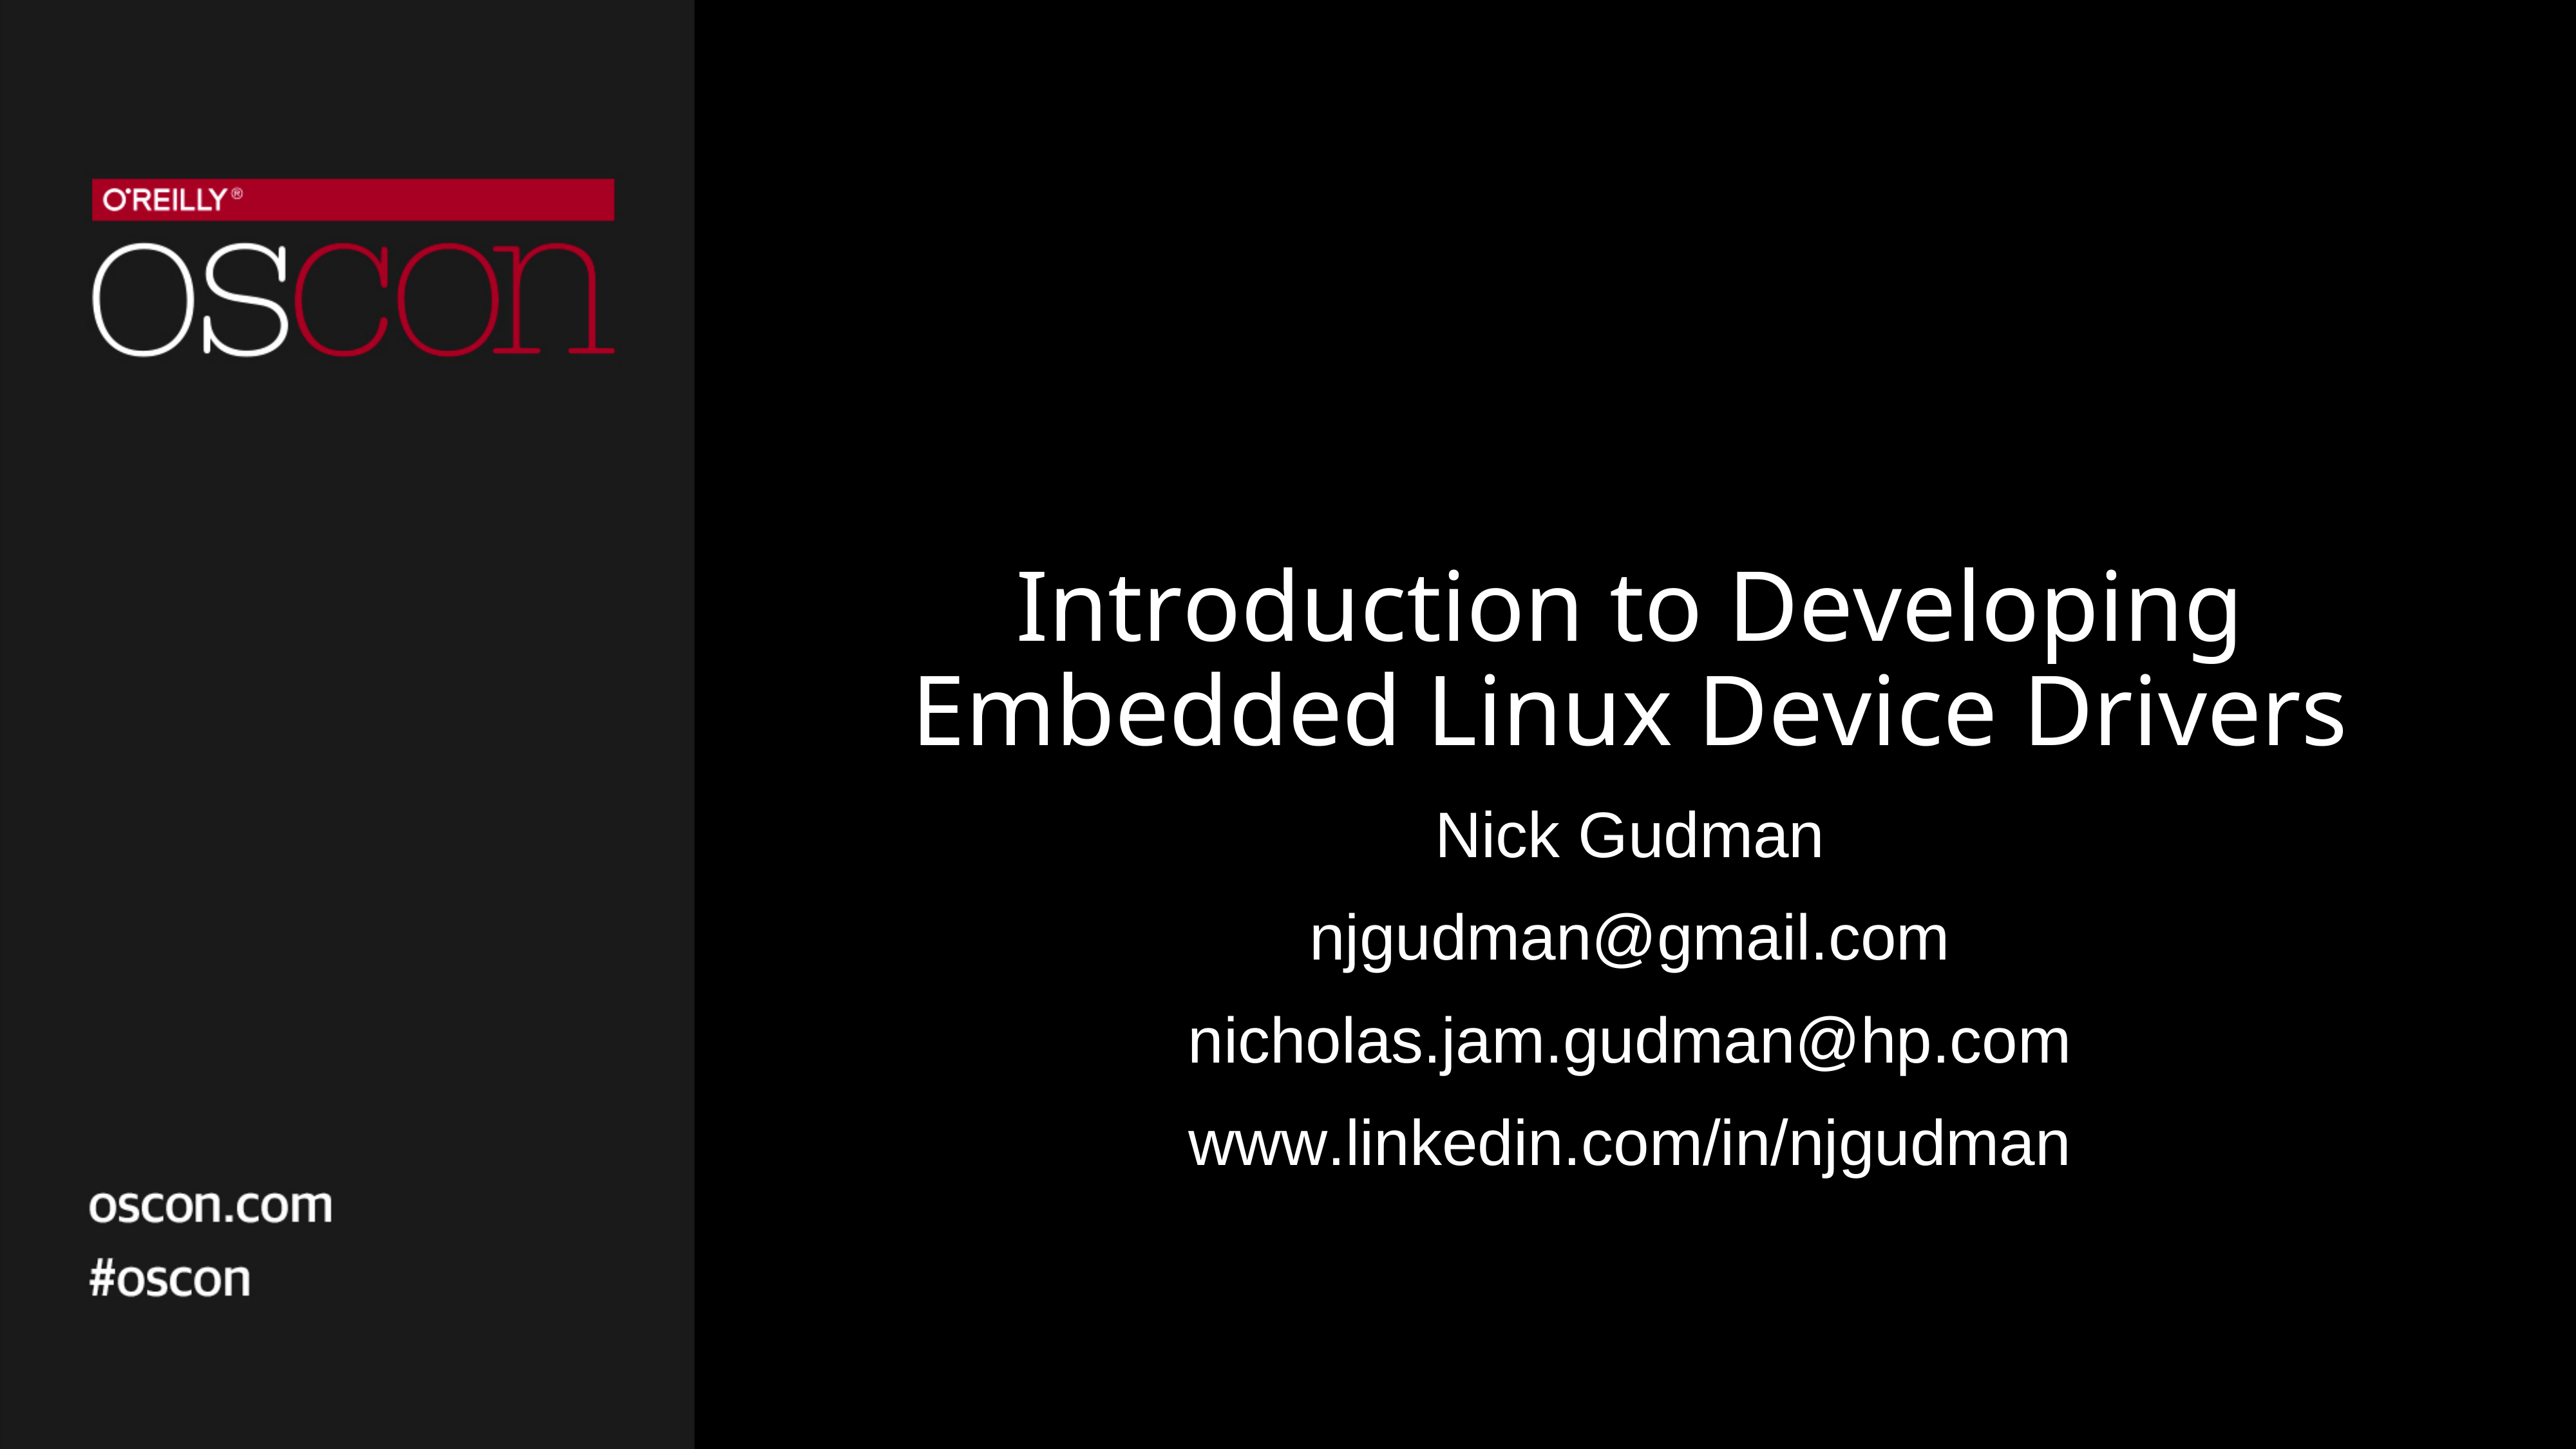

# Introduction to Developing Embedded Linux Device Drivers
Nick Gudman
njgudman@gmail.com
nicholas.jam.gudman@hp.com
www.linkedin.com/in/njgudman